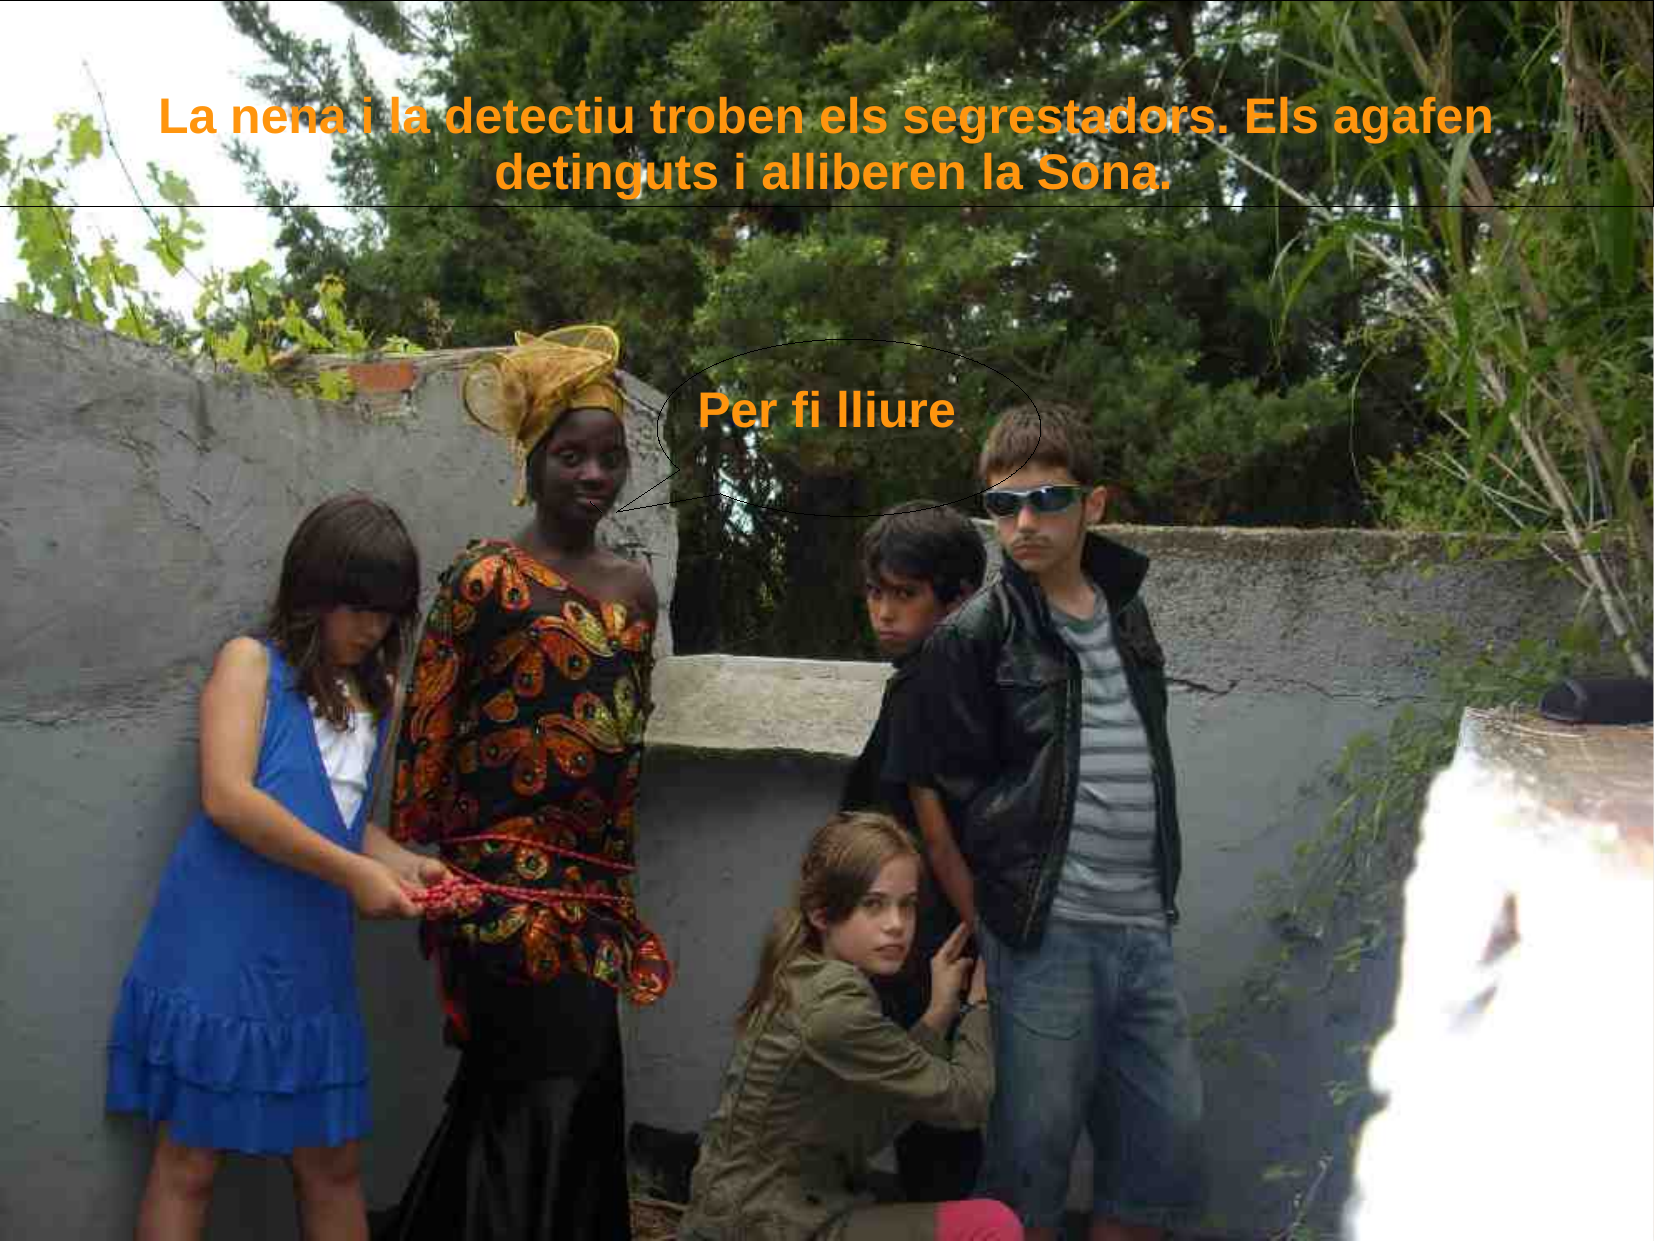

La nena i la detectiu troben els segrestadors. Els agafen
 detinguts i alliberen la Sona.
Per fi lliure